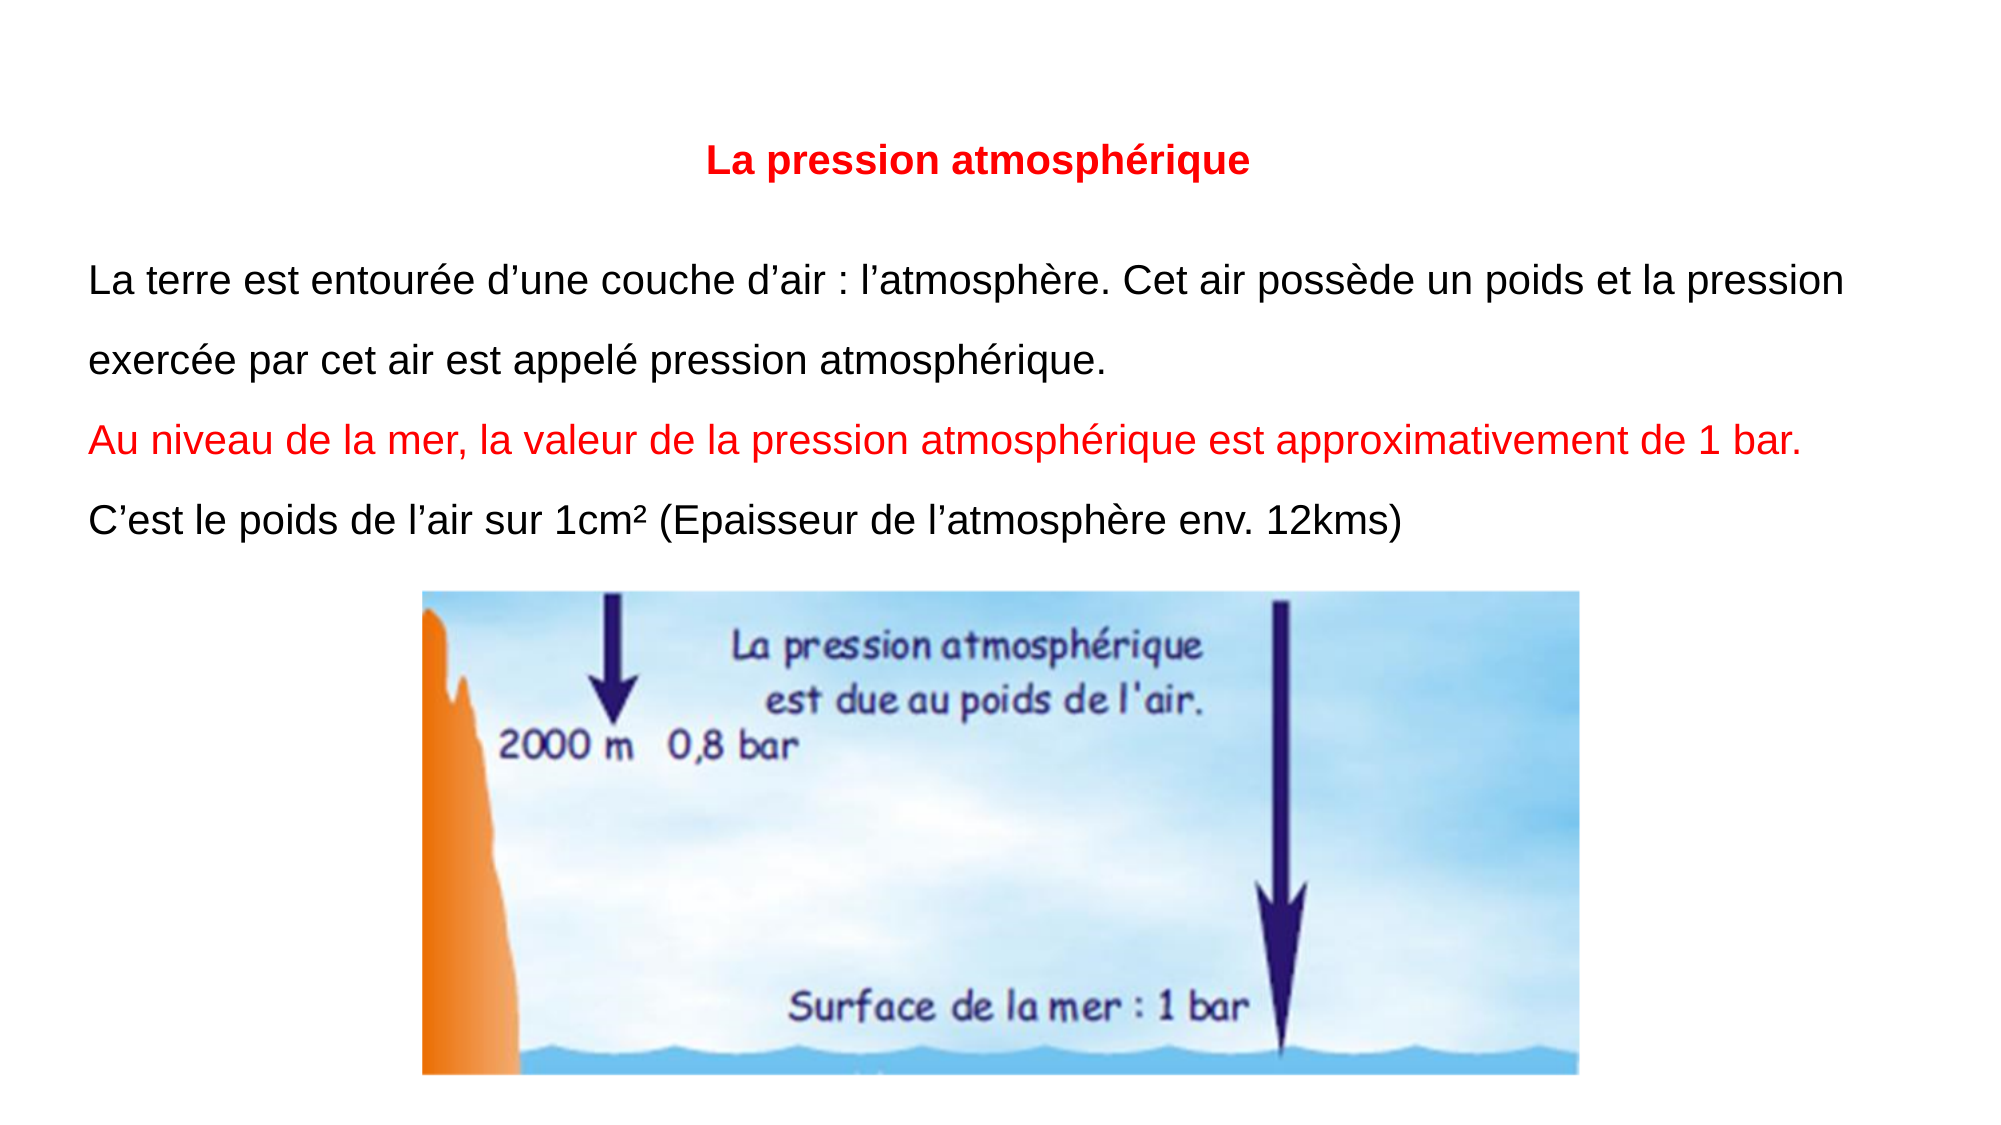

La pression atmosphérique
La terre est entourée d’une couche d’air : l’atmosphère. Cet air possède un poids et la pression
exercée par cet air est appelé pression atmosphérique.
Au niveau de la mer, la valeur de la pression atmosphérique est approximativement de 1 bar.
C’est le poids de l’air sur 1cm² (Epaisseur de l’atmosphère env. 12kms)